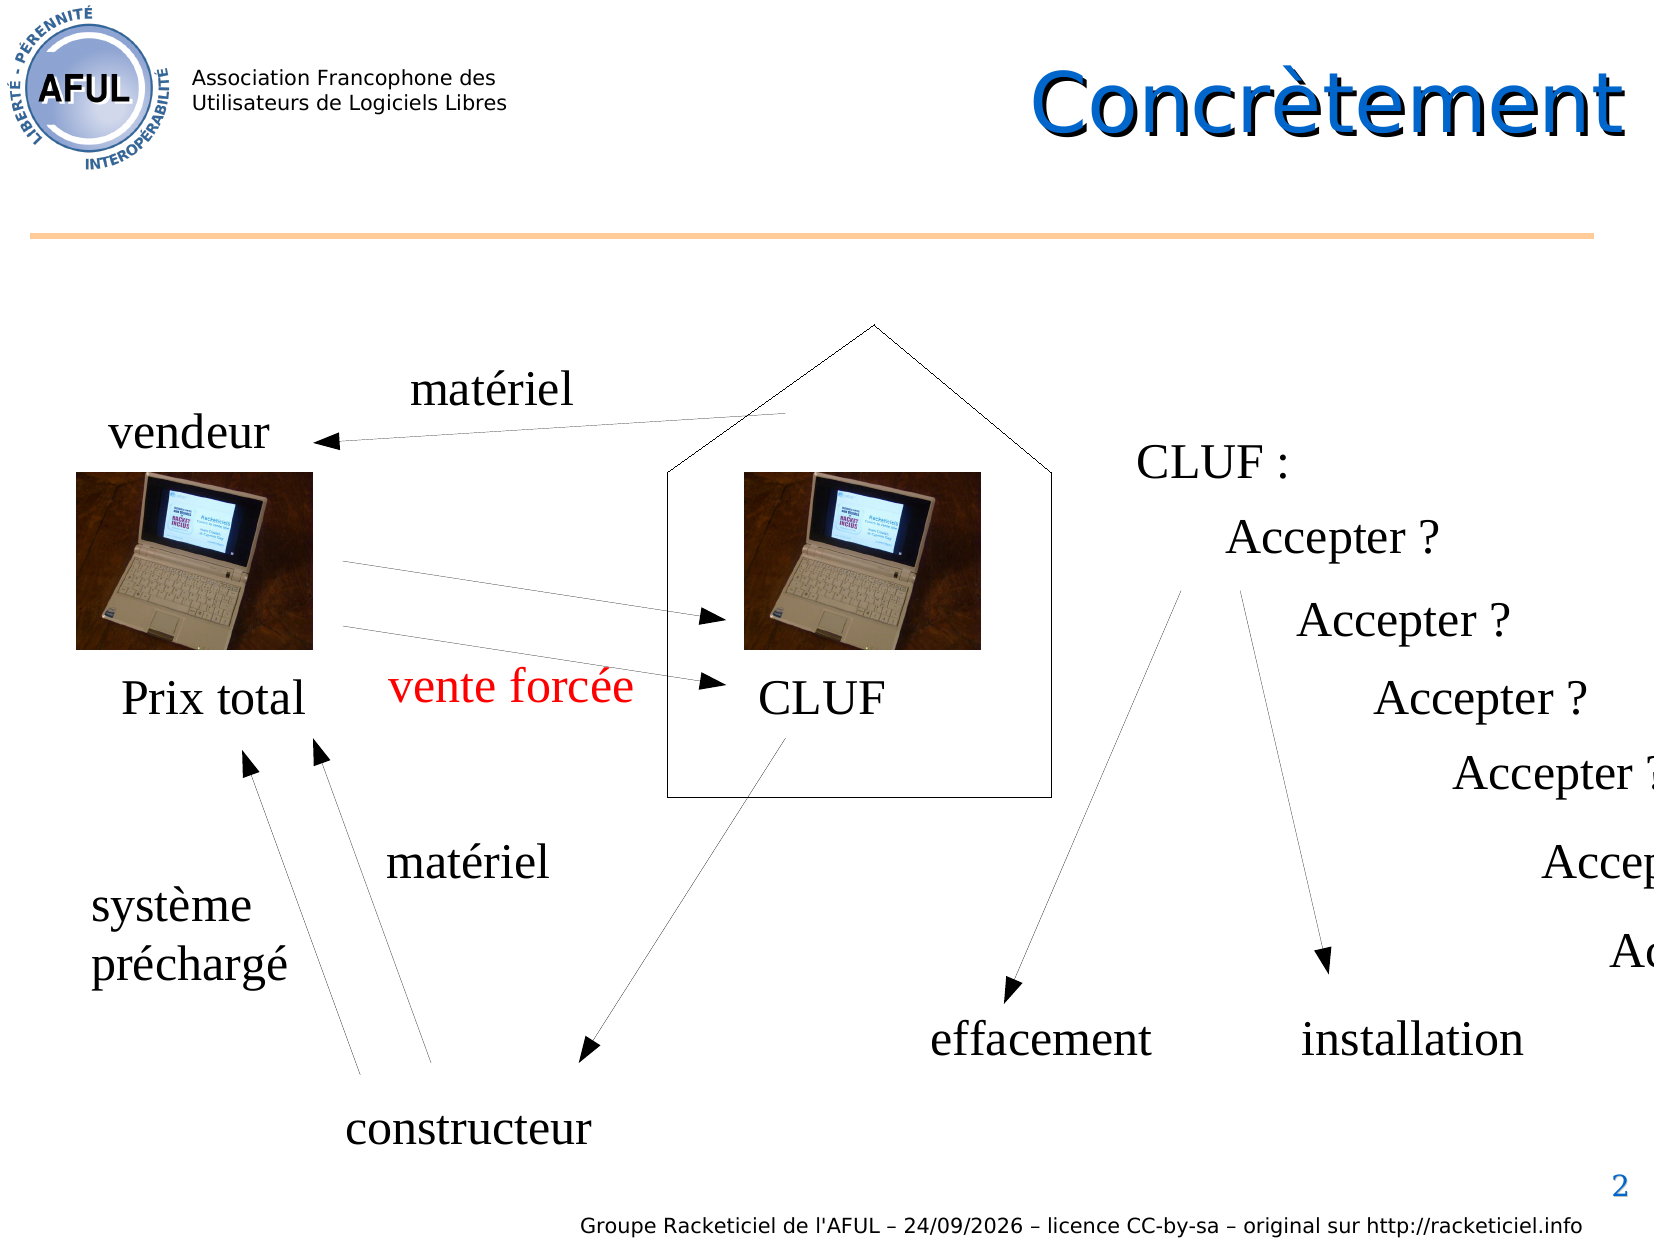

# Concrètement
matériel
vendeur
CLUF :
Accepter ?
Accepter ?
vente forcée
Prix total
CLUF
Accepter ?
Accepter ?
matériel
Accepter ?
système
Accepter ?
préchargé
effacement
installation
constructeur
2